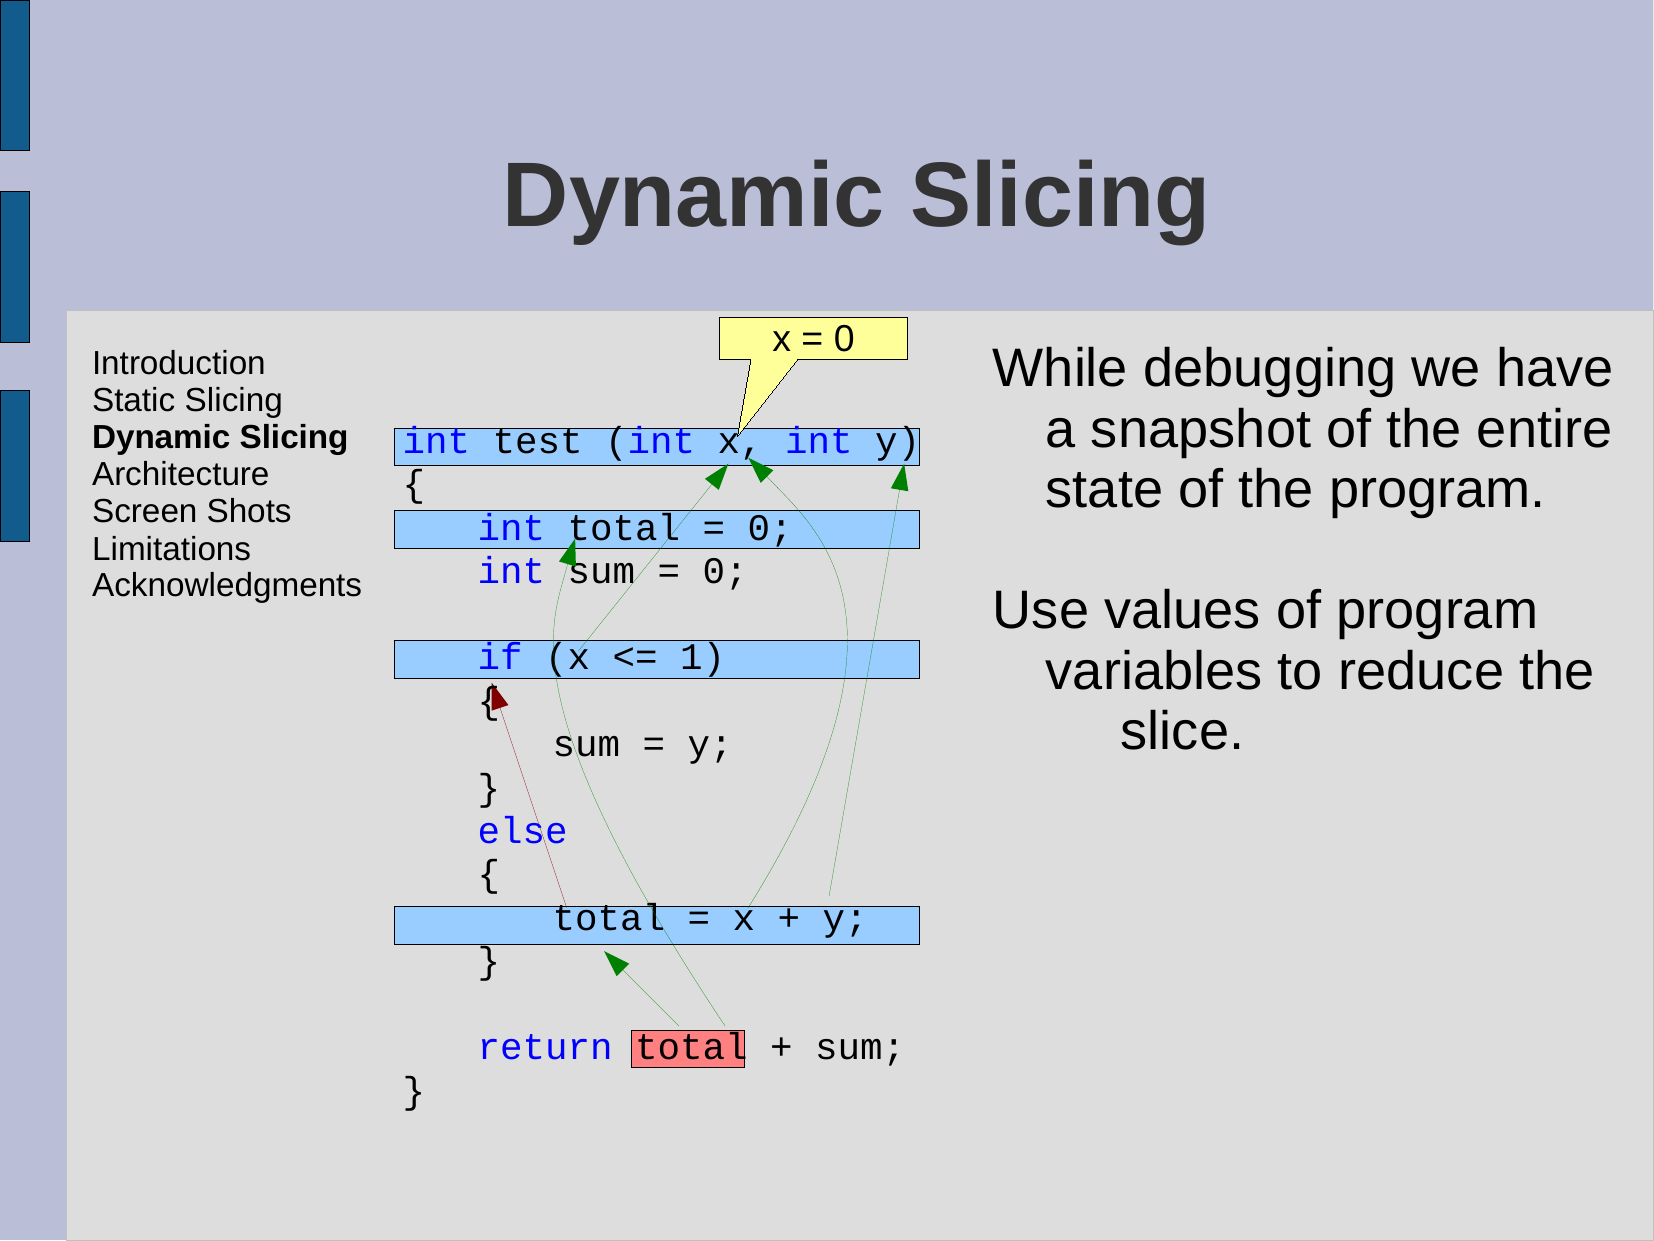

# Dynamic Slicing
x = 0
While debugging we have a snapshot of the entire state of the program.
Use values of program variables to reduce the 	slice.
Introduction
Static Slicing
Dynamic Slicing
Architecture
Screen Shots
Limitations
Acknowledgments
int test (int x, int y)
{
int total = 0;
int sum = 0;
if (x <= 1)
{
sum = y;
}
else
{
total = x + y;
}
return total + sum;
}